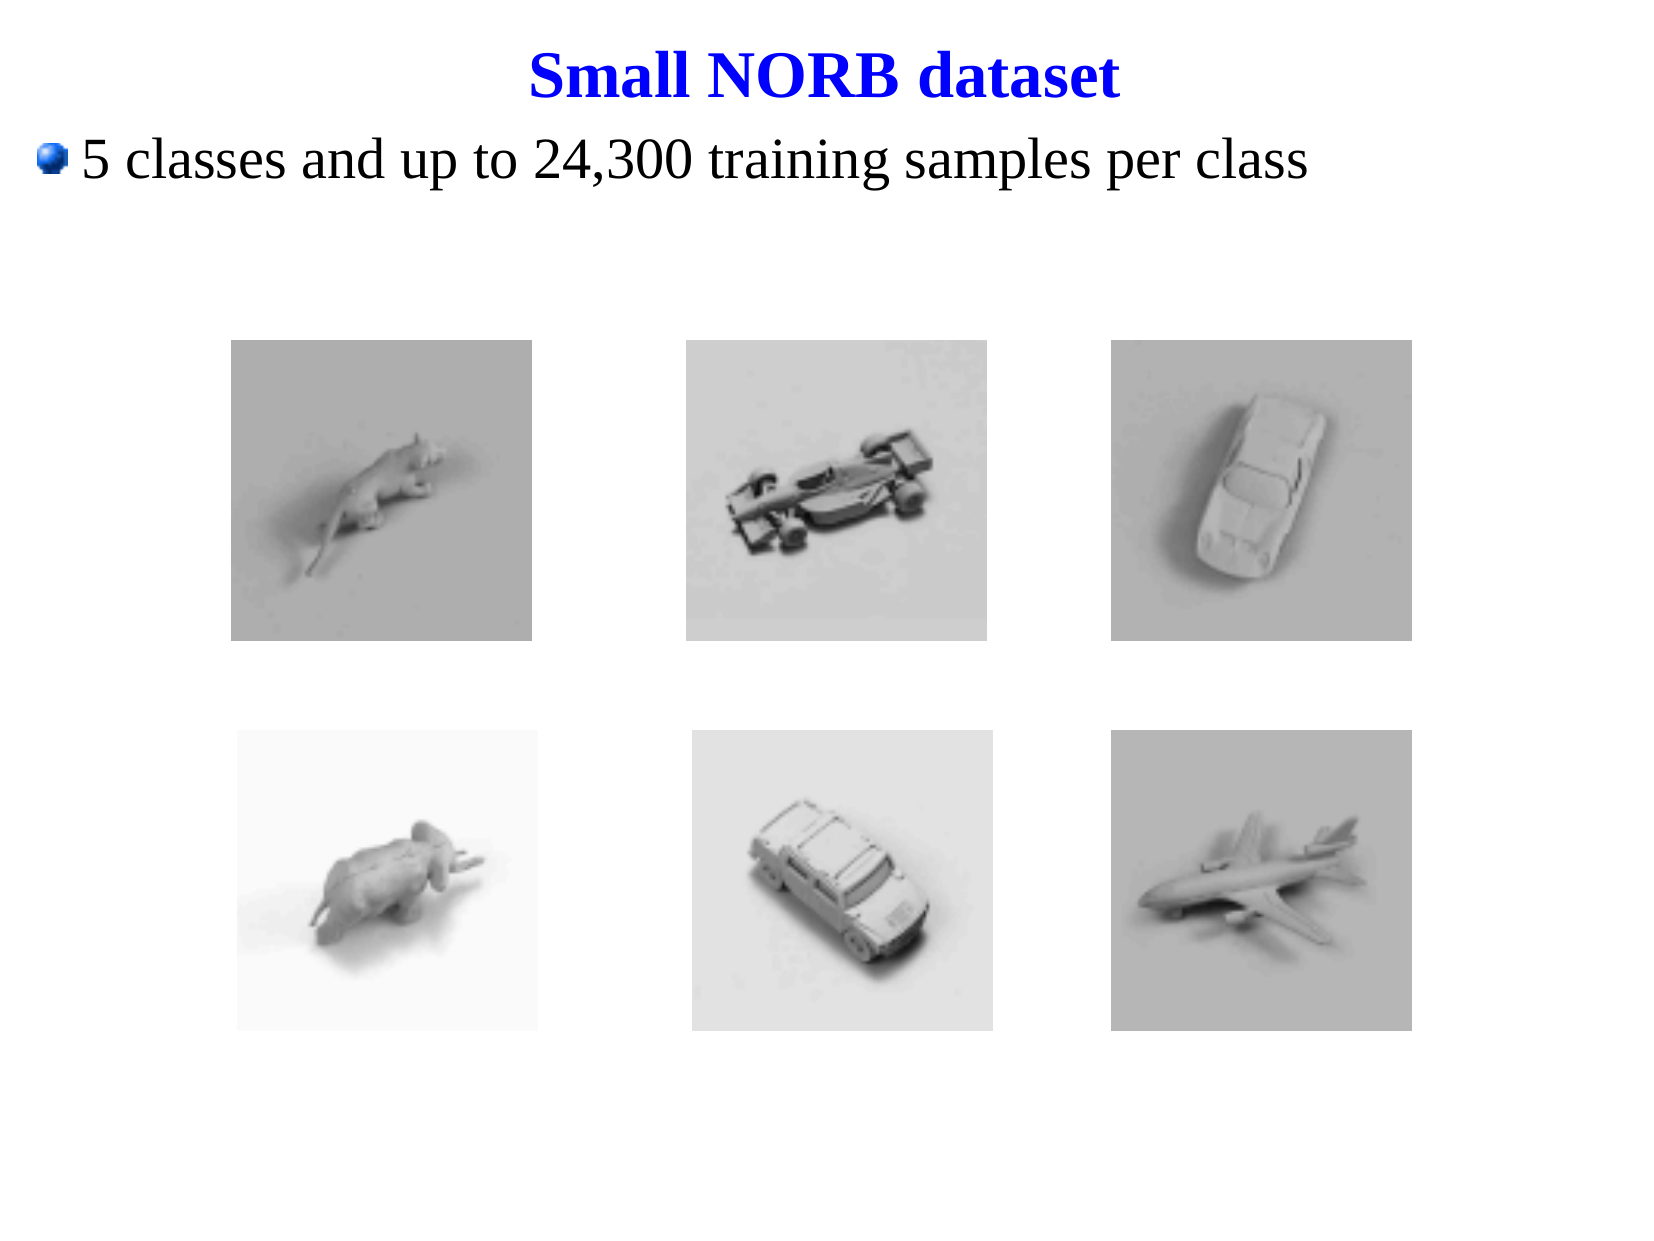

Small NORB dataset
 5 classes and up to 24,300 training samples per class